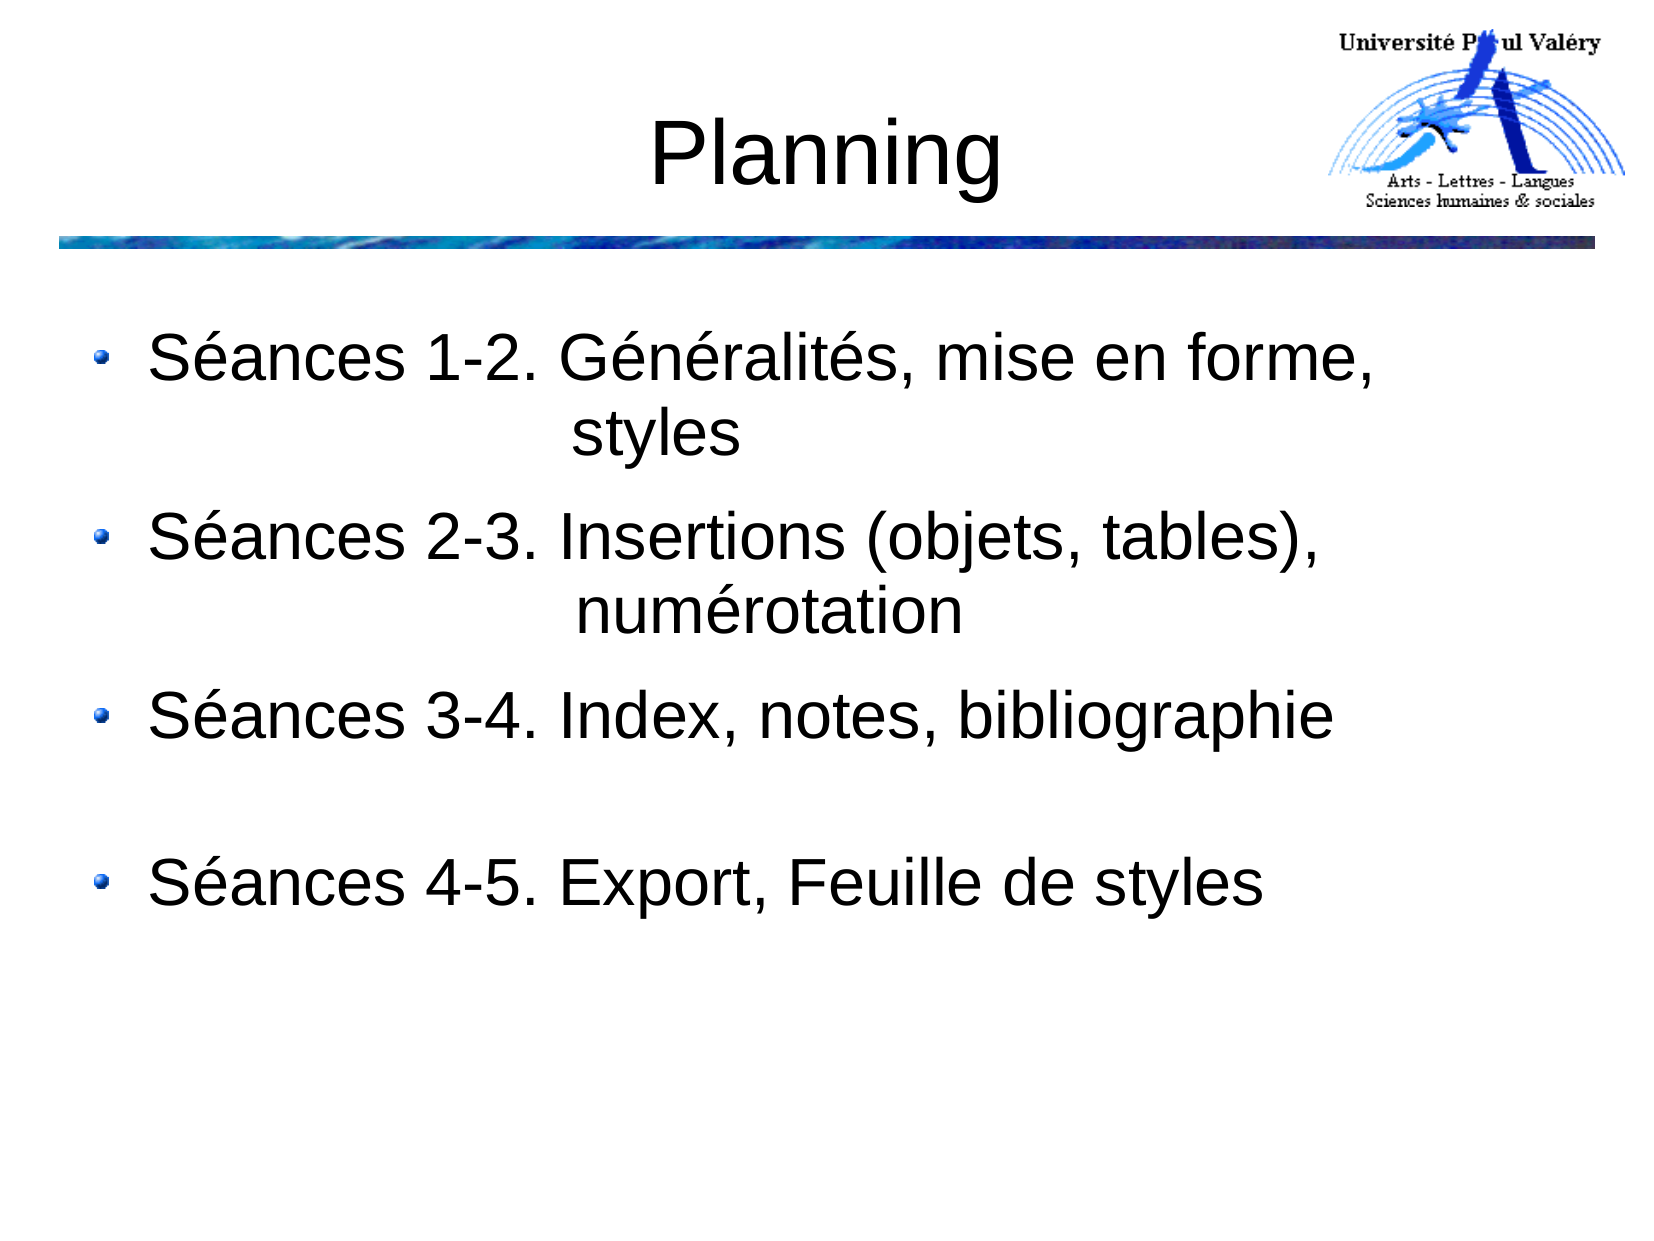

# Planning
Séances 1-2. Généralités, mise en forme, 			 styles
Séances 2-3. Insertions (objets, tables),
	 numérotation
Séances 3-4. Index, notes, bibliographie
Séances 4-5. Export, Feuille de styles